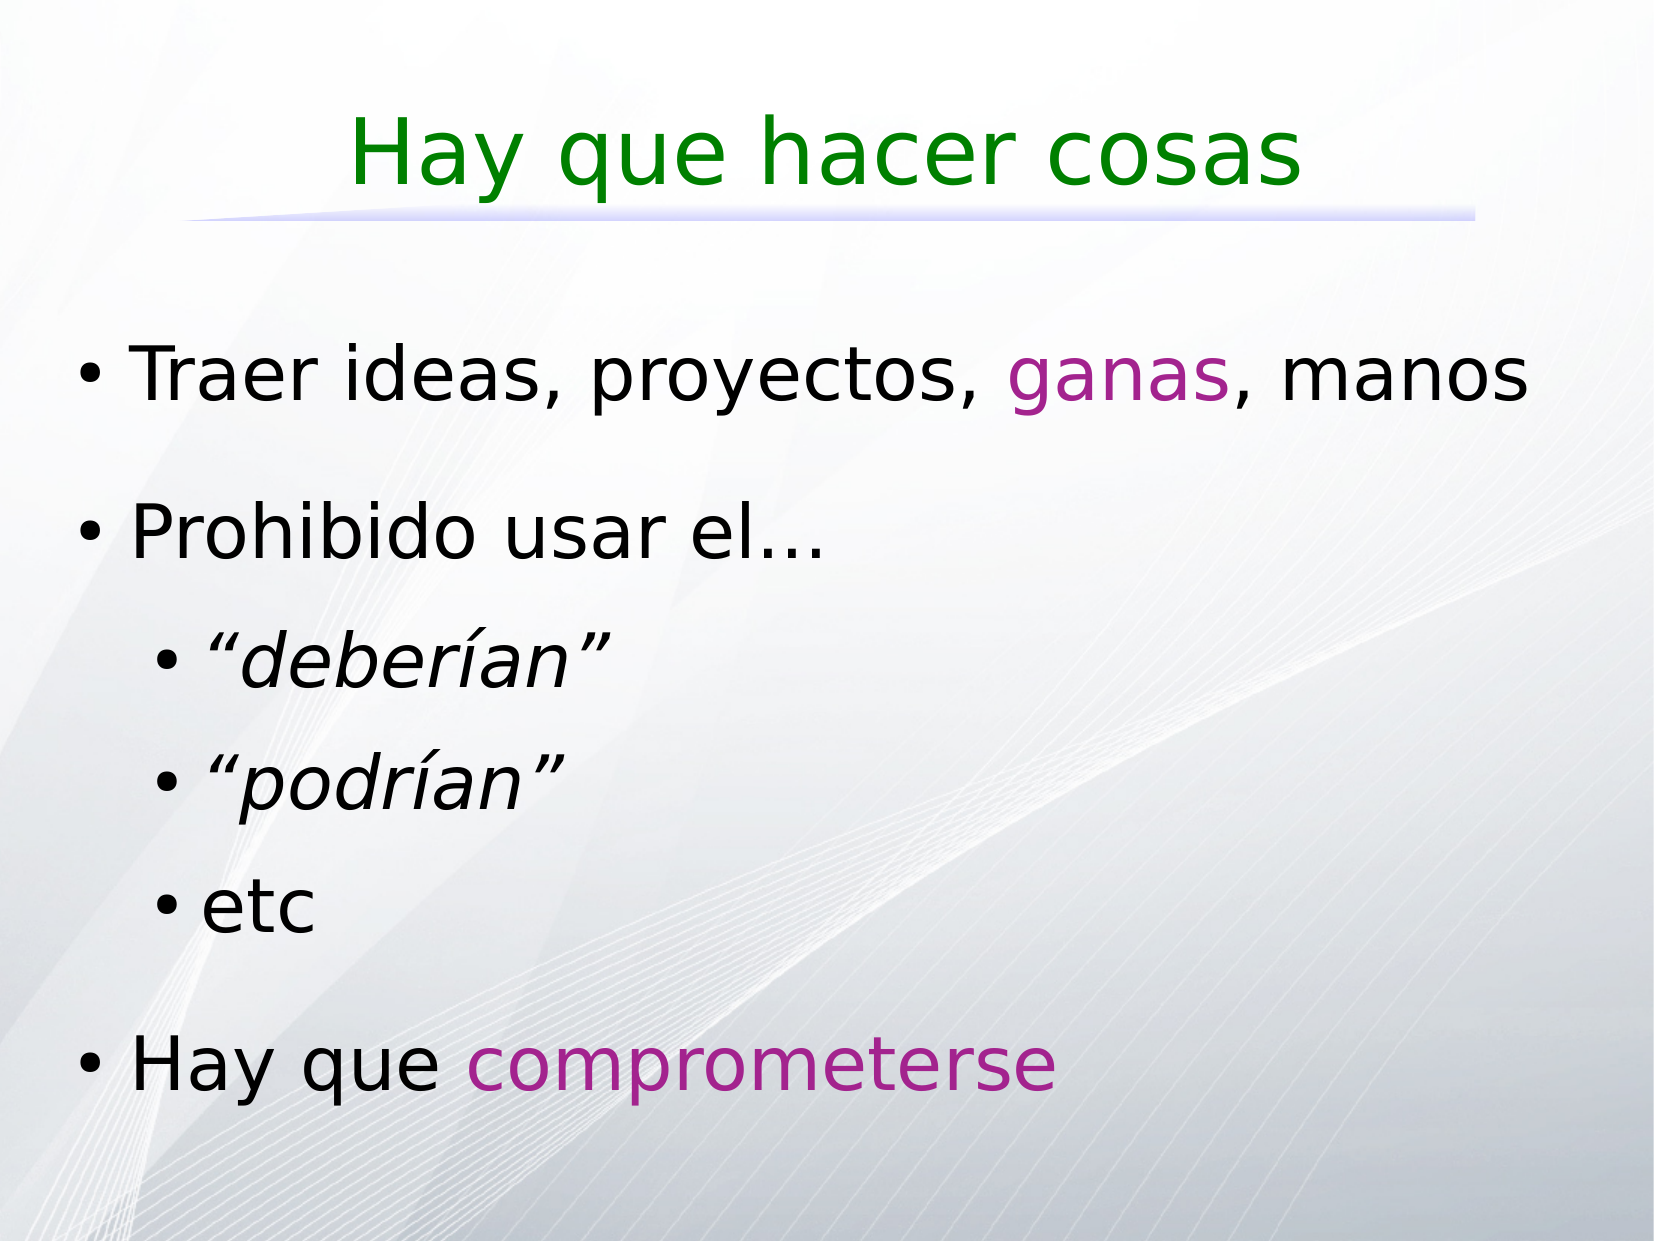

# Hay que hacer cosas
Traer ideas, proyectos, ganas, manos
Prohibido usar el...
“deberían”
“podrían”
etc
Hay que comprometerse